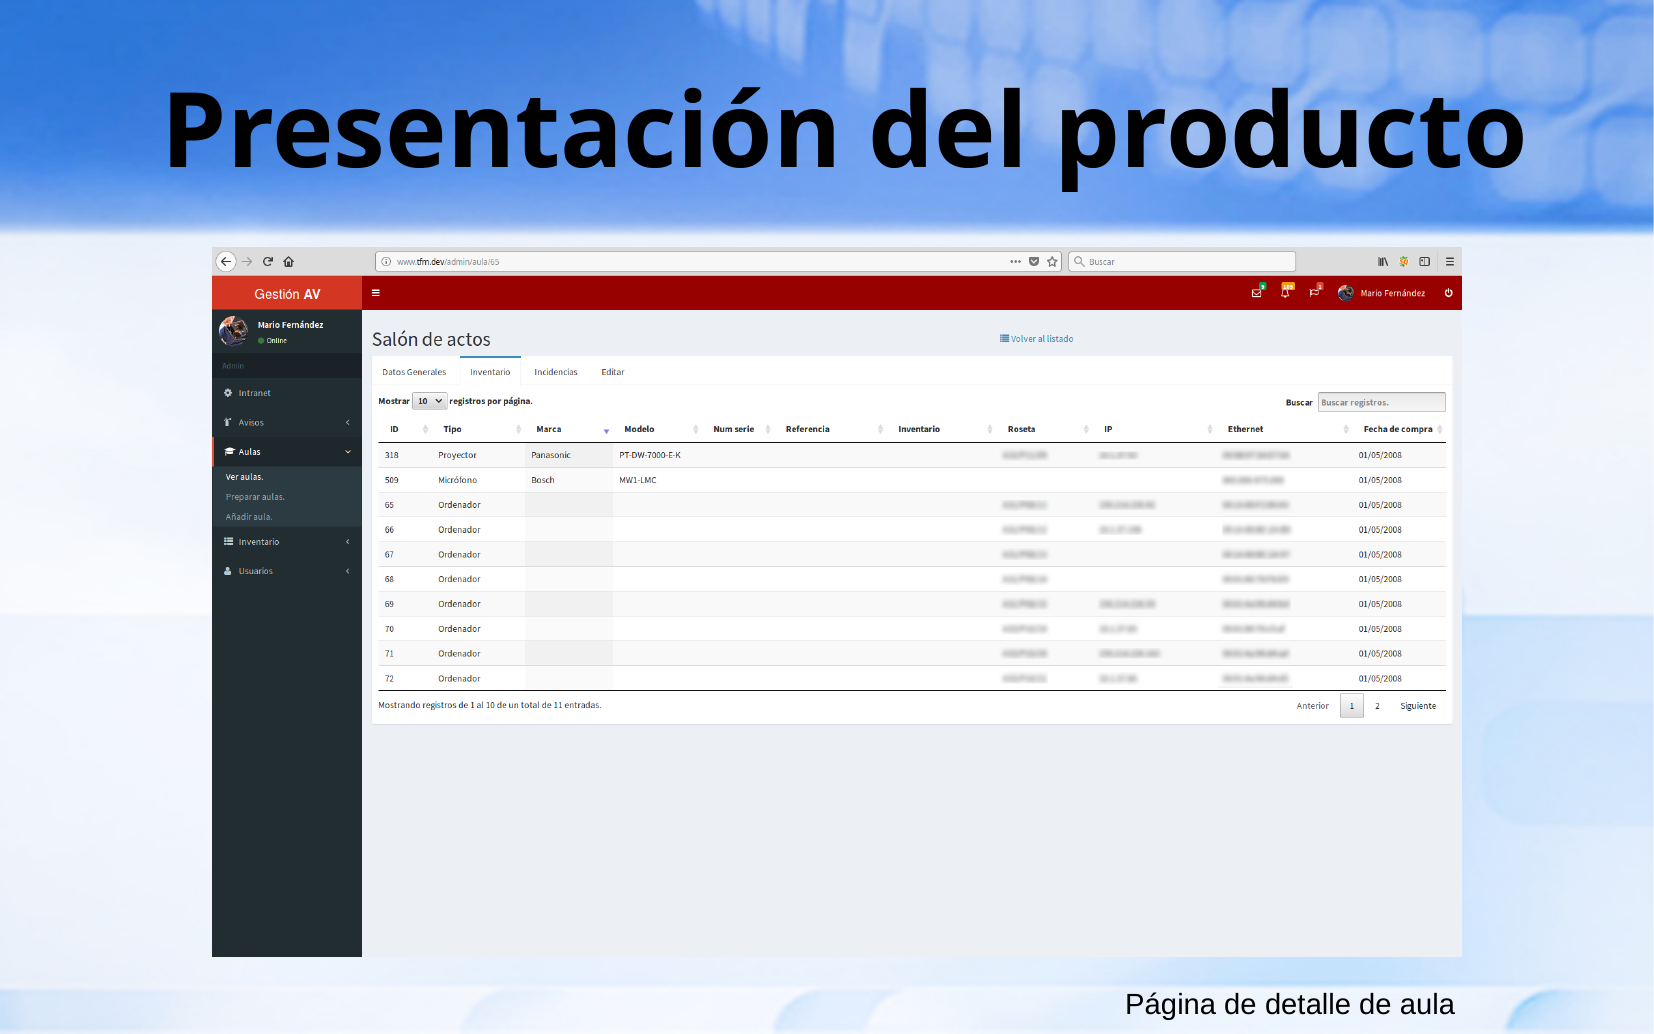

# Presentación del producto
Página de detalle de aula